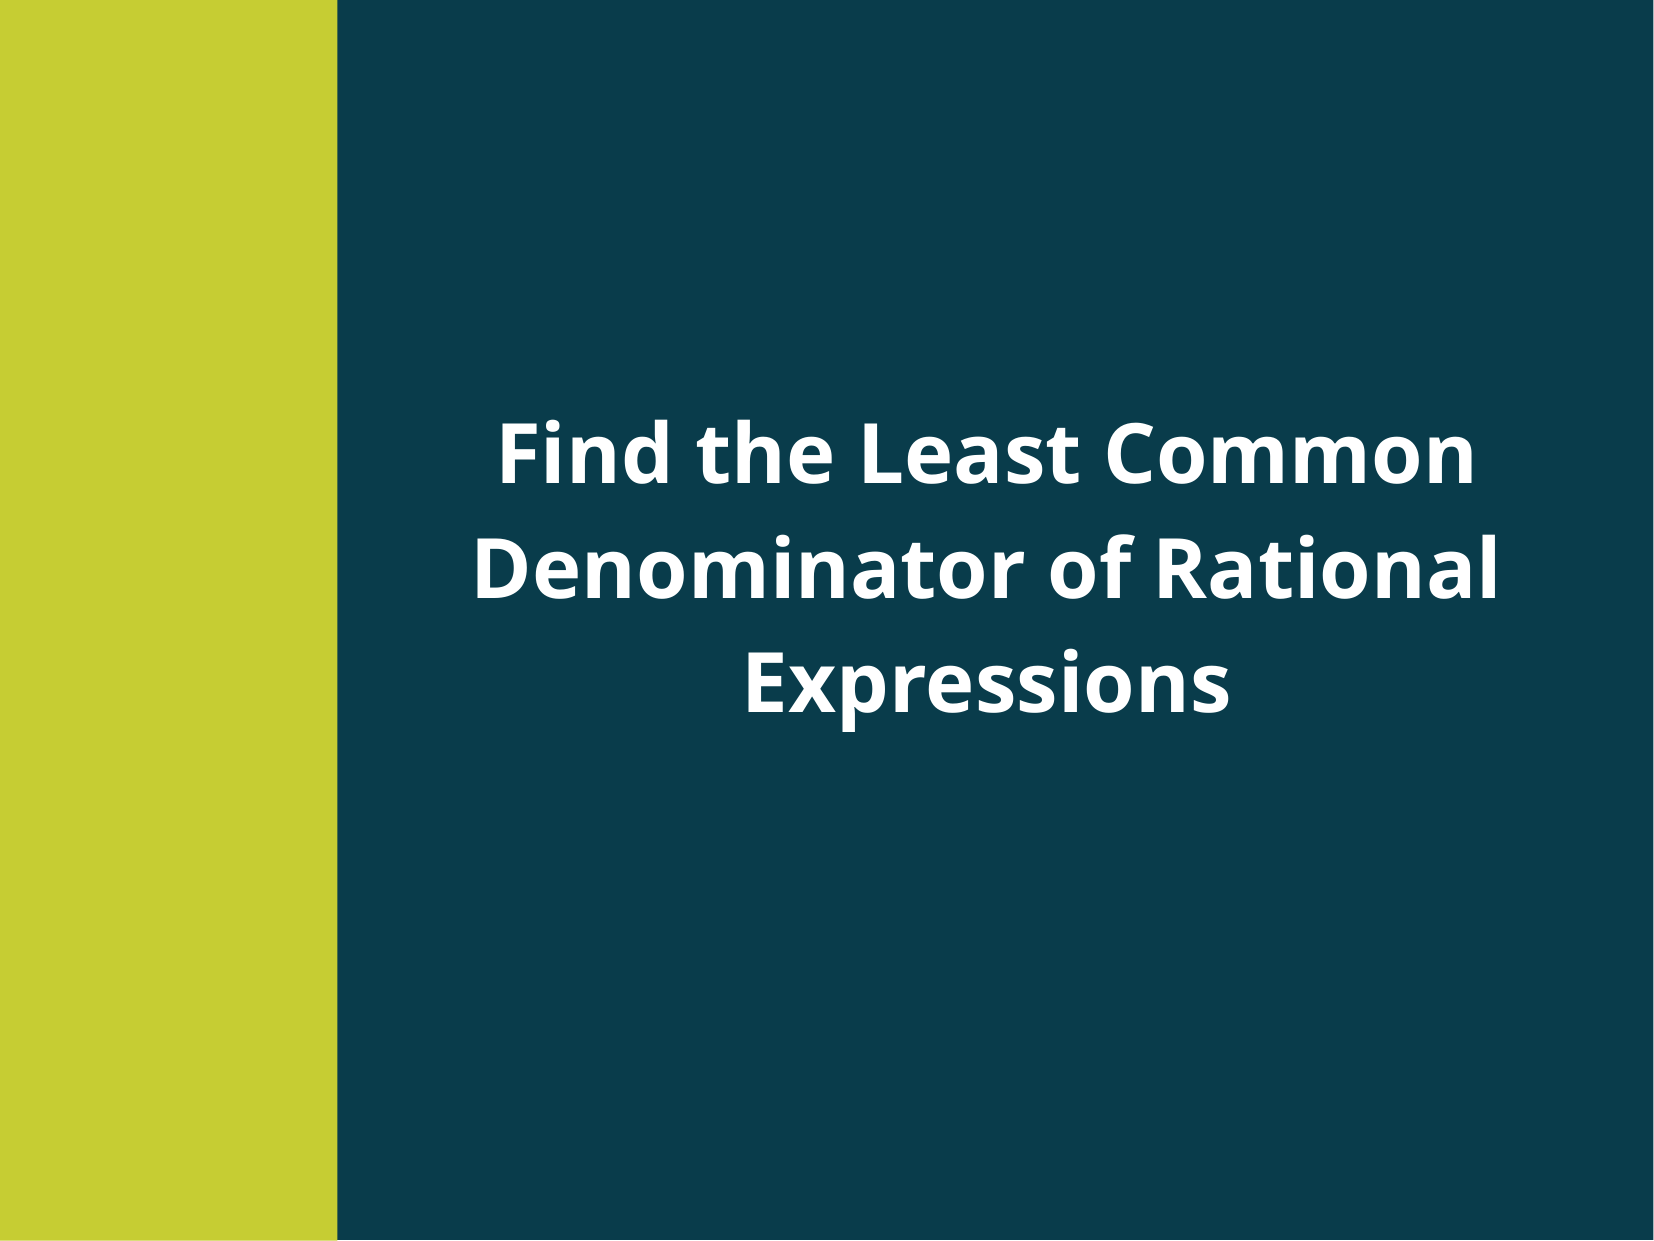

# Find the Least Common Denominator of Rational Expressions